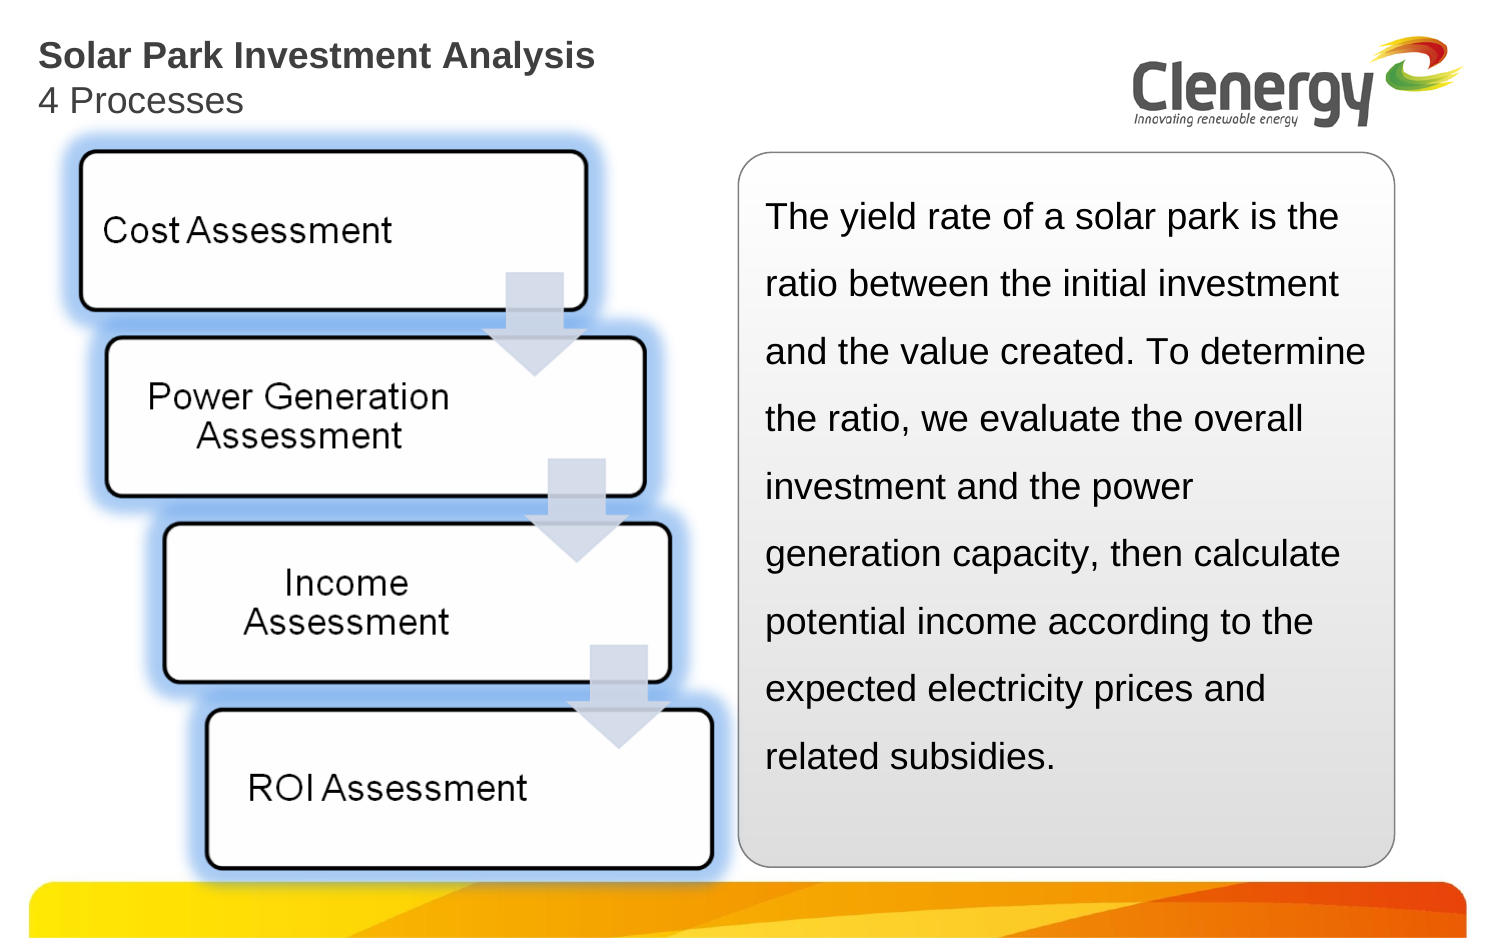

Solar Park Investment Analysis
4 Processes
The yield rate of a solar park is the ratio between the initial investment and the value created. To determine the ratio, we evaluate the overall investment and the power generation capacity, then calculate potential income according to the expected electricity prices and related subsidies.